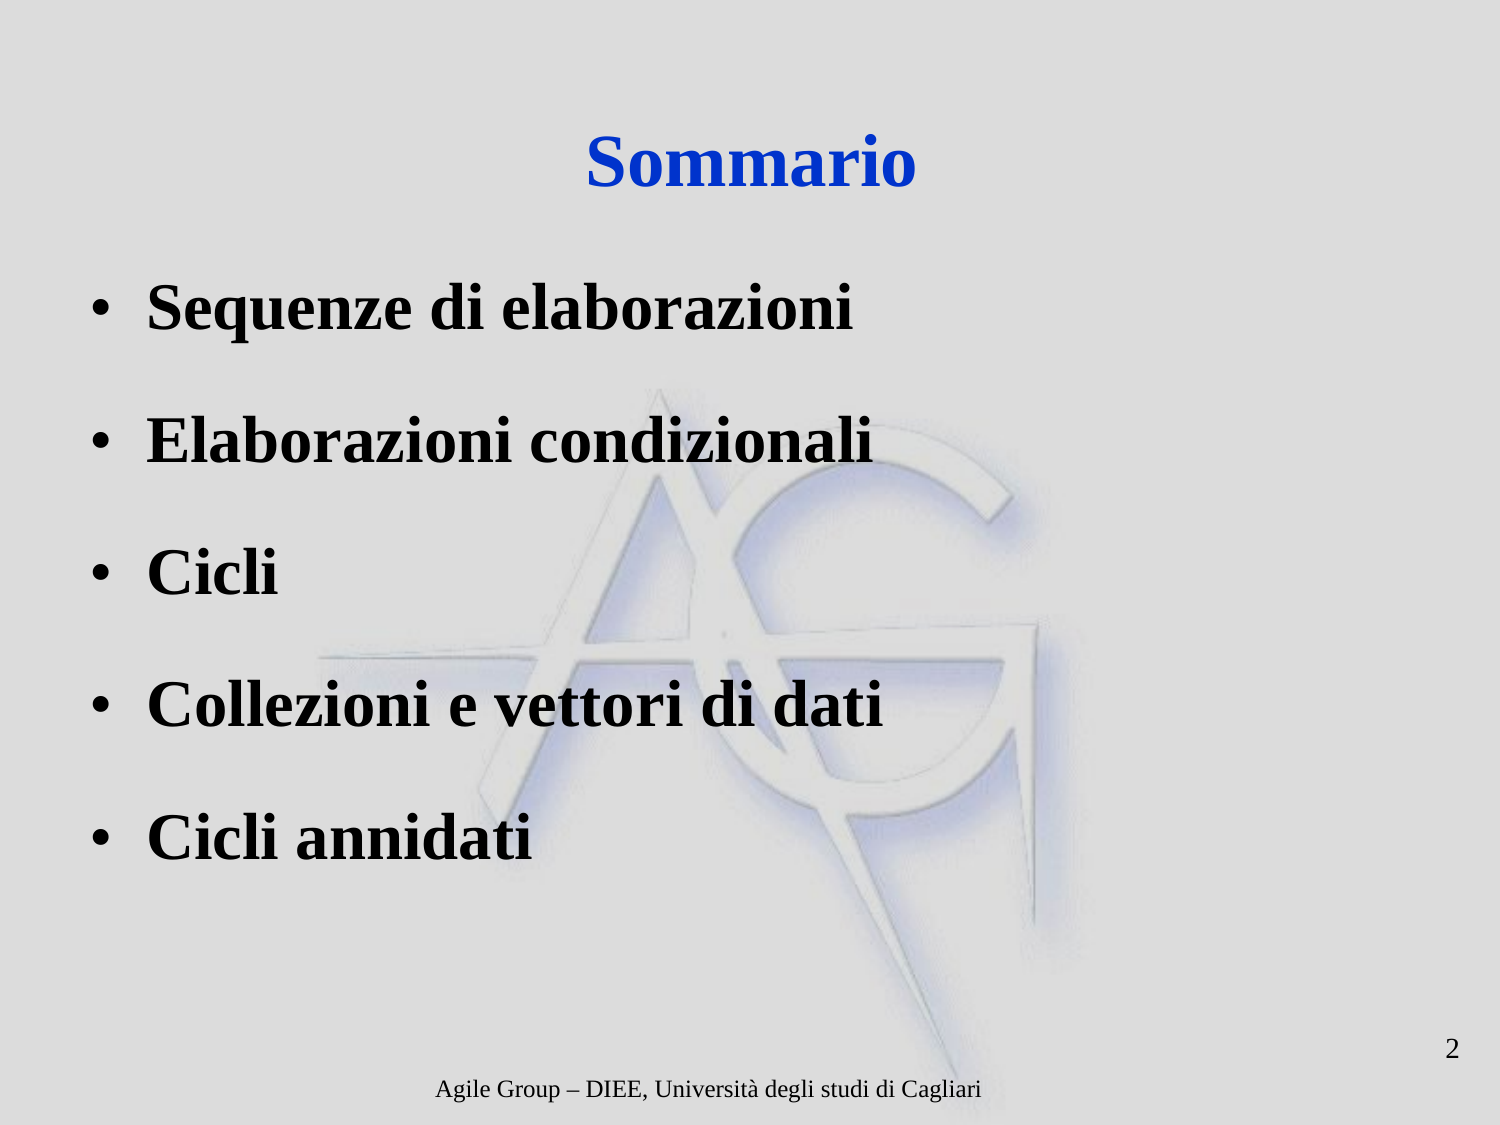

# Sommario
Sequenze di elaborazioni
Elaborazioni condizionali
Cicli
Collezioni e vettori di dati
Cicli annidati
2